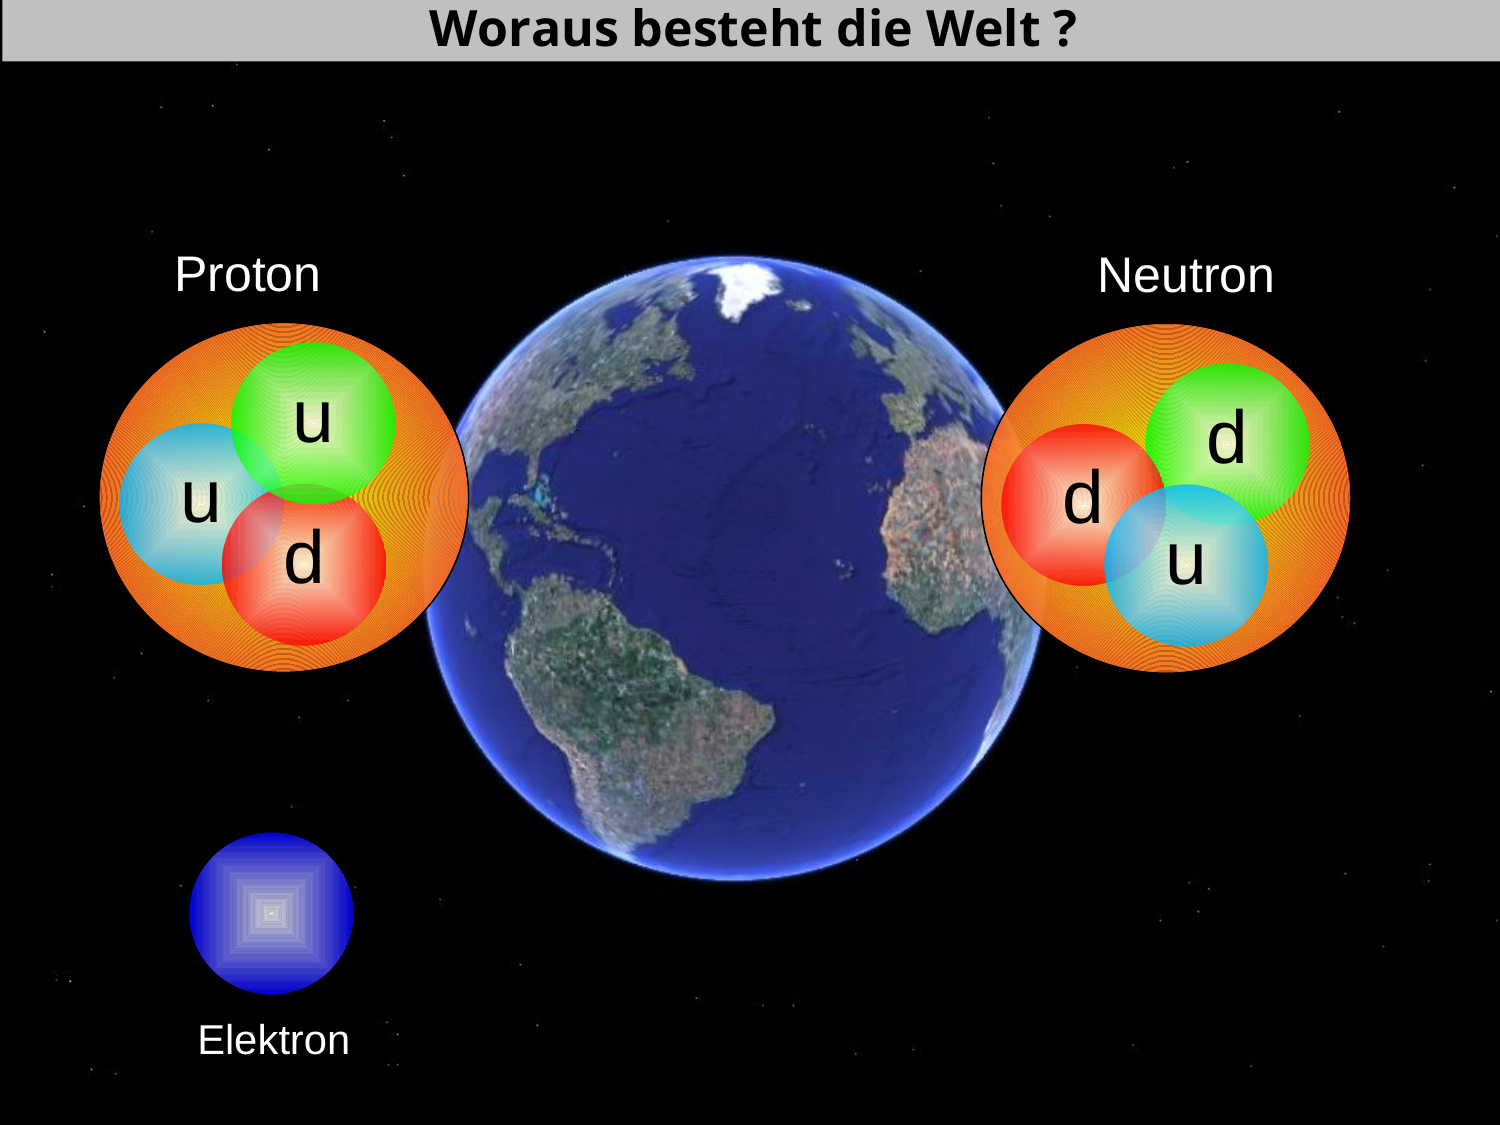

# Woraus besteht die Welt ?
Proton
Neutron
u
d
u
d
d
u
Elektron